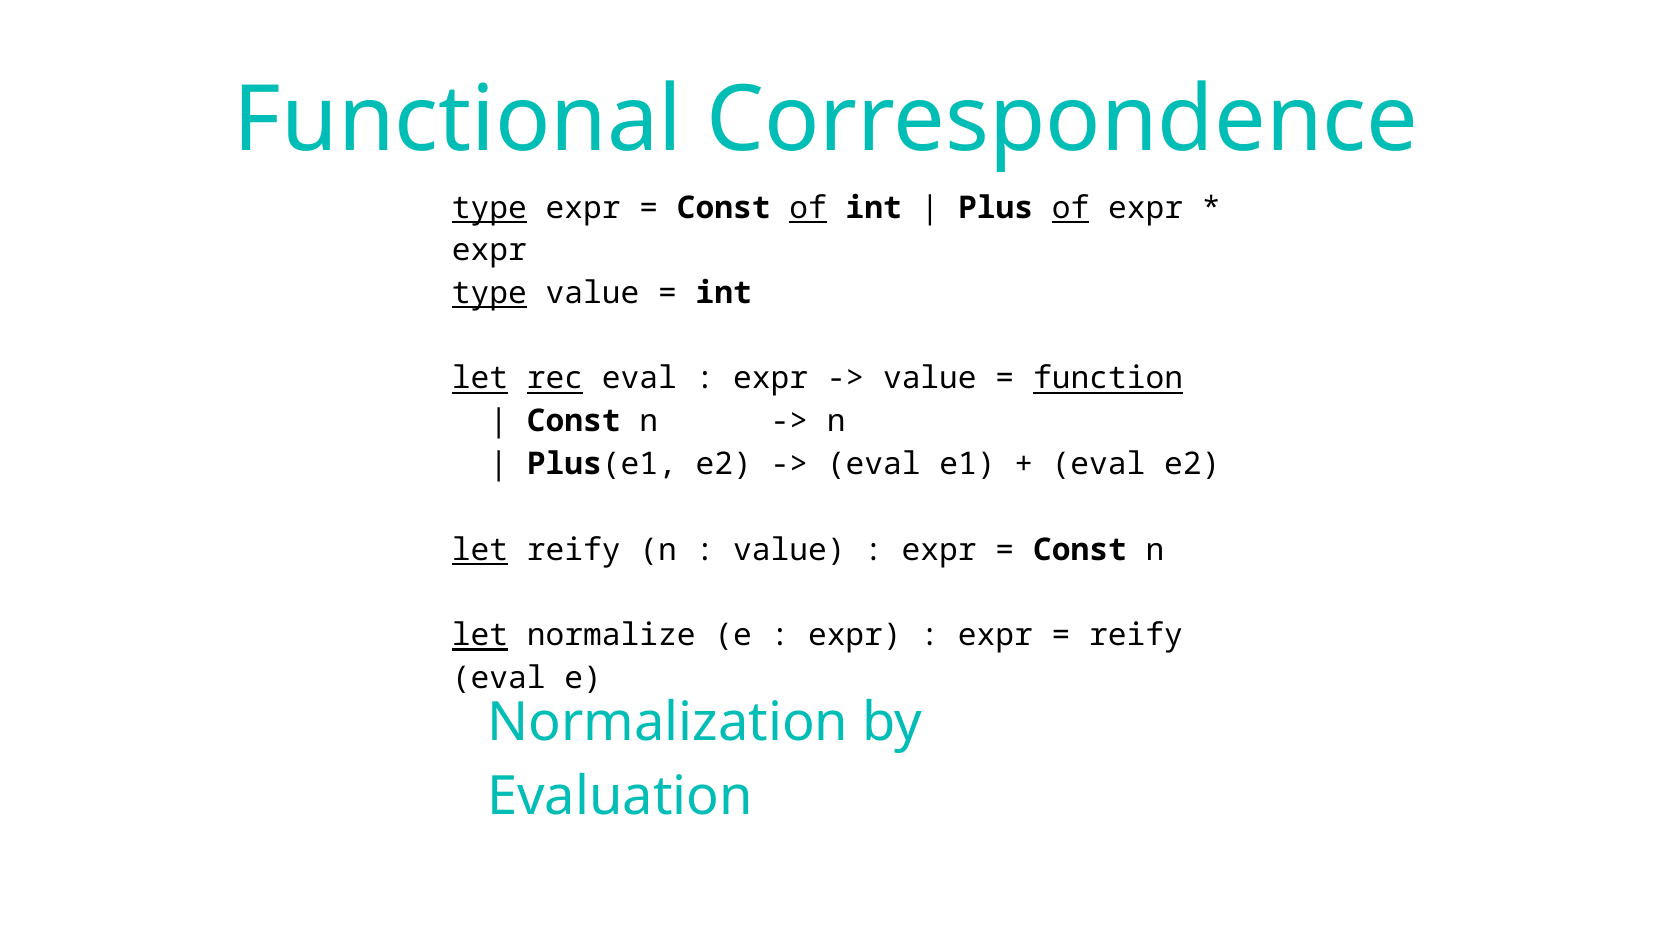

# Functional Correspondence
type expr = Const of int | Plus of expr * expr
type value = int
let rec eval : expr -> value = function
 | Const n -> n
 | Plus(e1, e2) -> (eval e1) + (eval e2)
let reify (n : value) : expr = Const n
let normalize (e : expr) : expr = reify (eval e)
Normalization by Evaluation